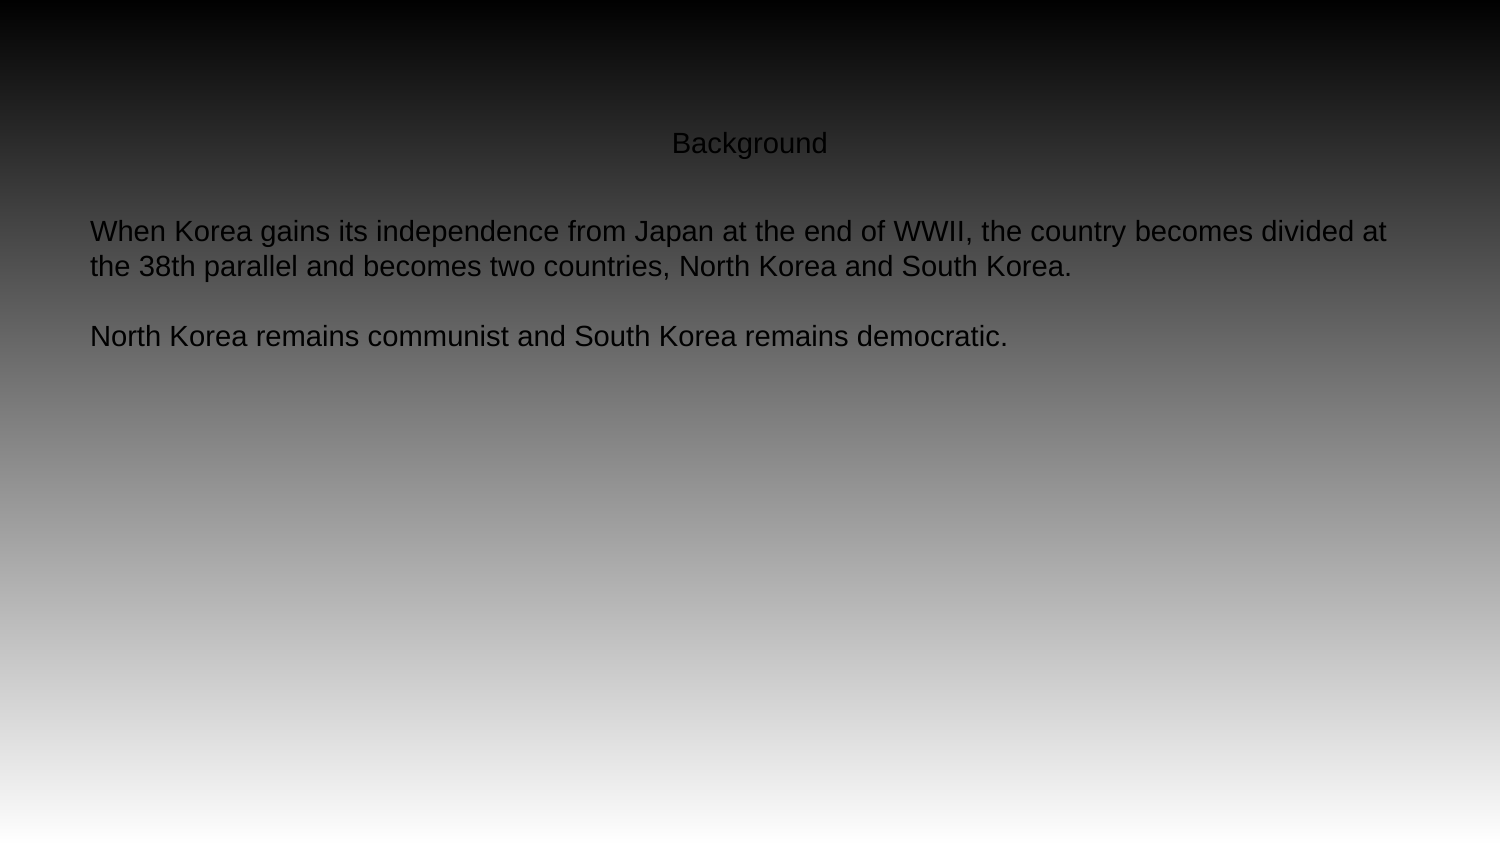

# Background
When Korea gains its independence from Japan at the end of WWII, the country becomes divided at the 38th parallel and becomes two countries, North Korea and South Korea.
North Korea remains communist and South Korea remains democratic.